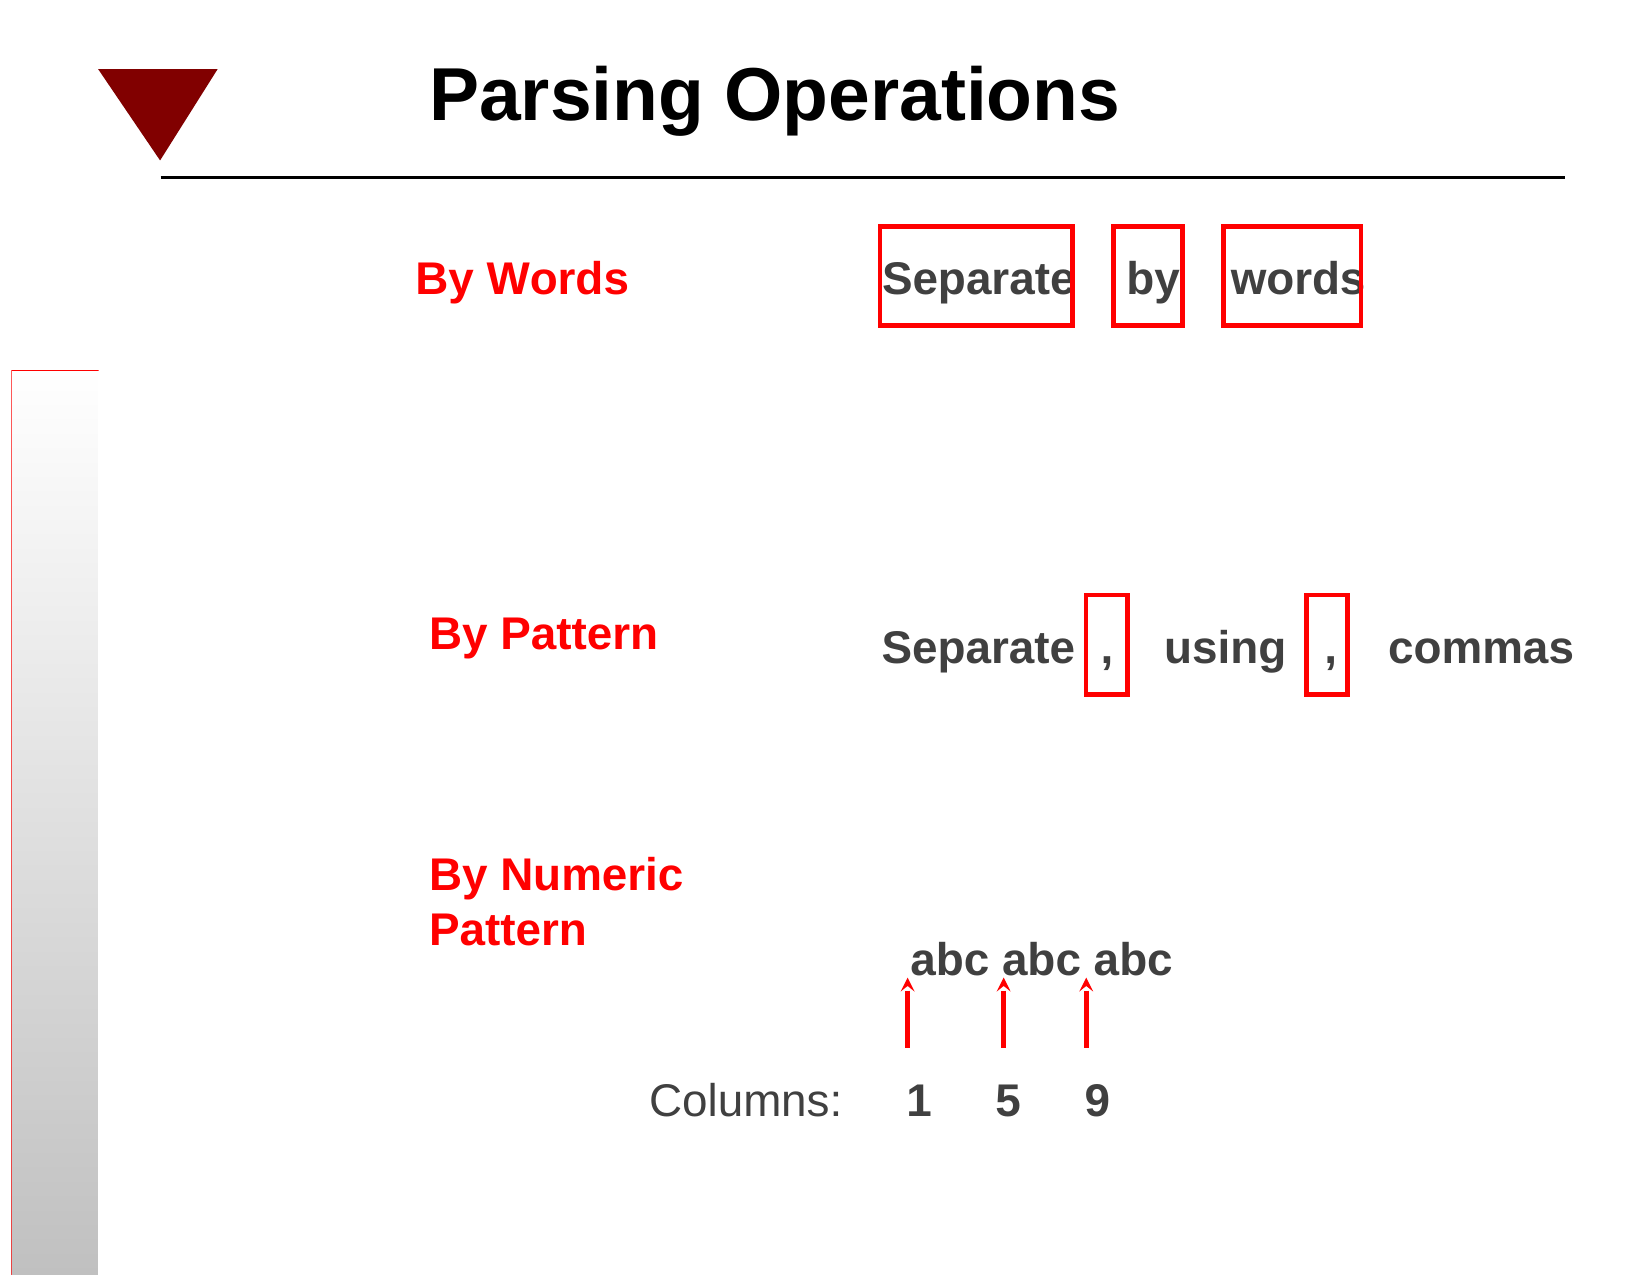

Parsing Operations
By Words
Separate by words
By Pattern
Separate , using , commas
By Numeric
Pattern
abc abc abc
Columns: 1 5 9